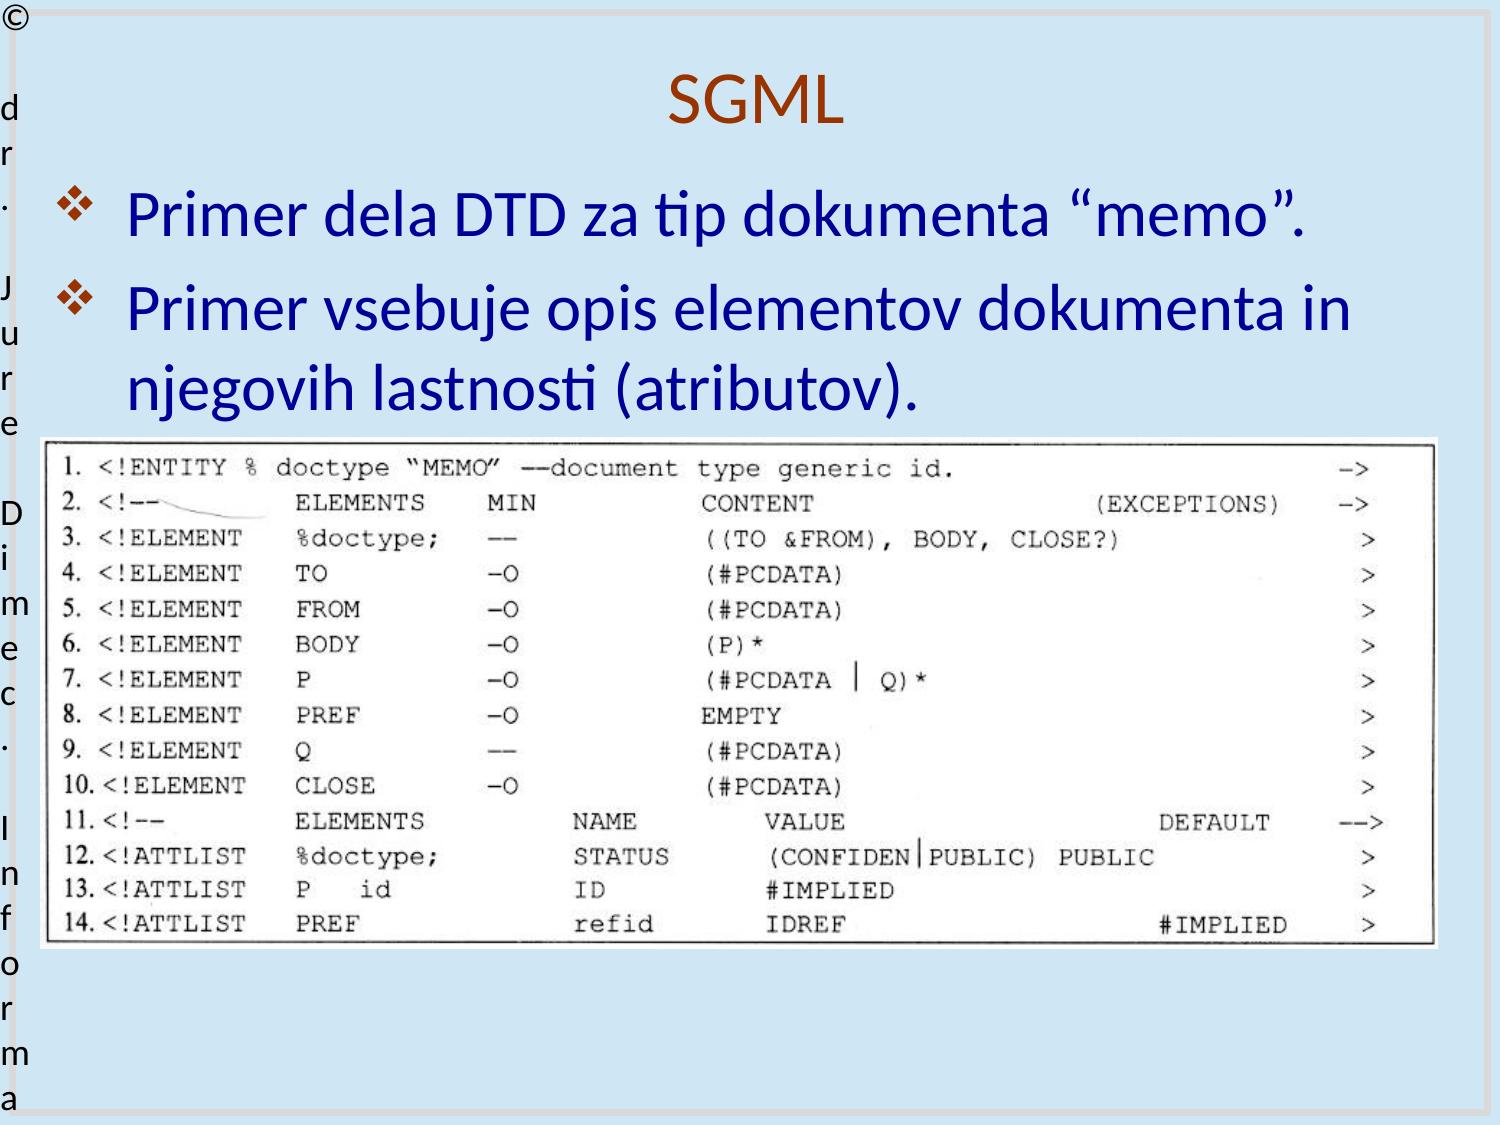

© dr. Jure Dimec. Informacijski viri na Internetu (2012 / 13). Označevalni jeziki 1
# SGML
Primer dela DTD za tip dokumenta “memo”.
Primer vsebuje opis elementov dokumenta in njegovih lastnosti (atributov).